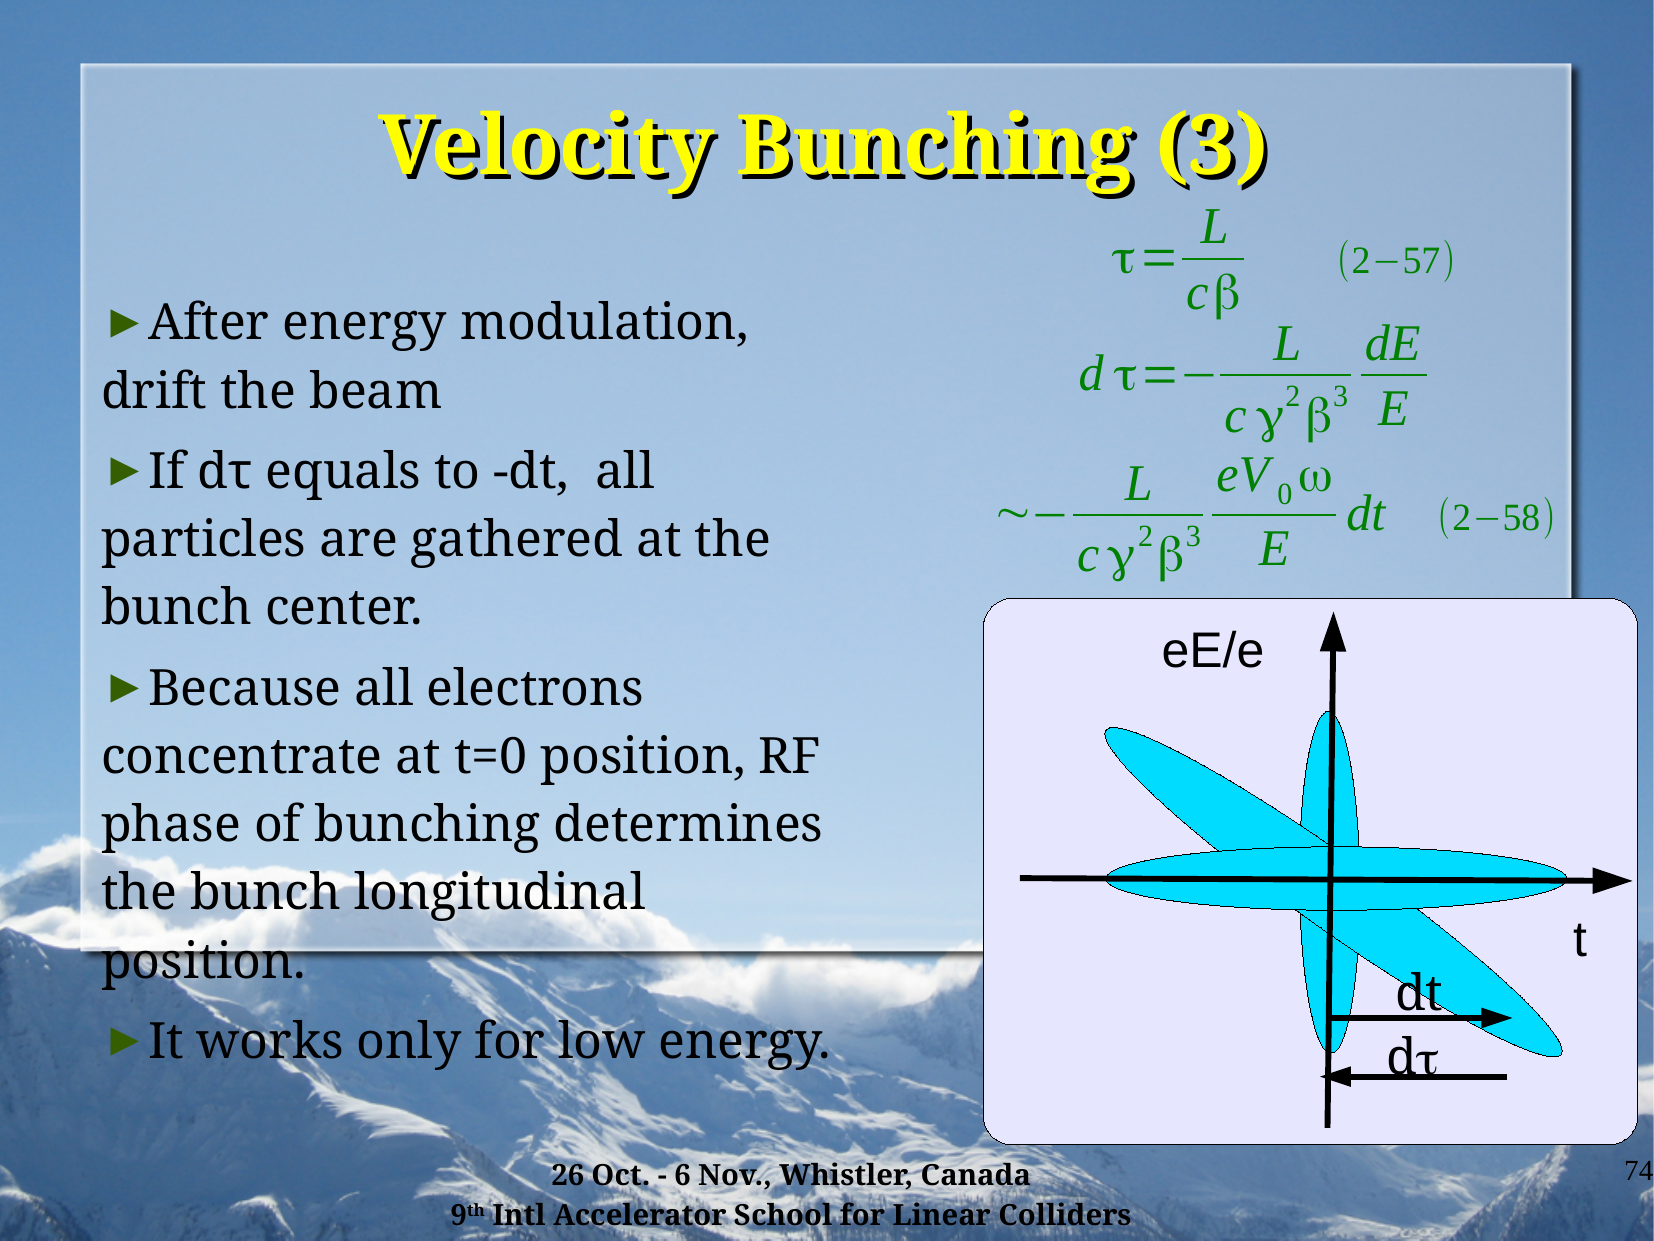

Velocity Bunching (3)
# After energy modulation, drift the beam
If dτ equals to -dt, all particles are gathered at the bunch center.
Because all electrons concentrate at t=0 position, RF phase of bunching determines the bunch longitudinal position.
It works only for low energy.
eE/e
t
dt
dt
74